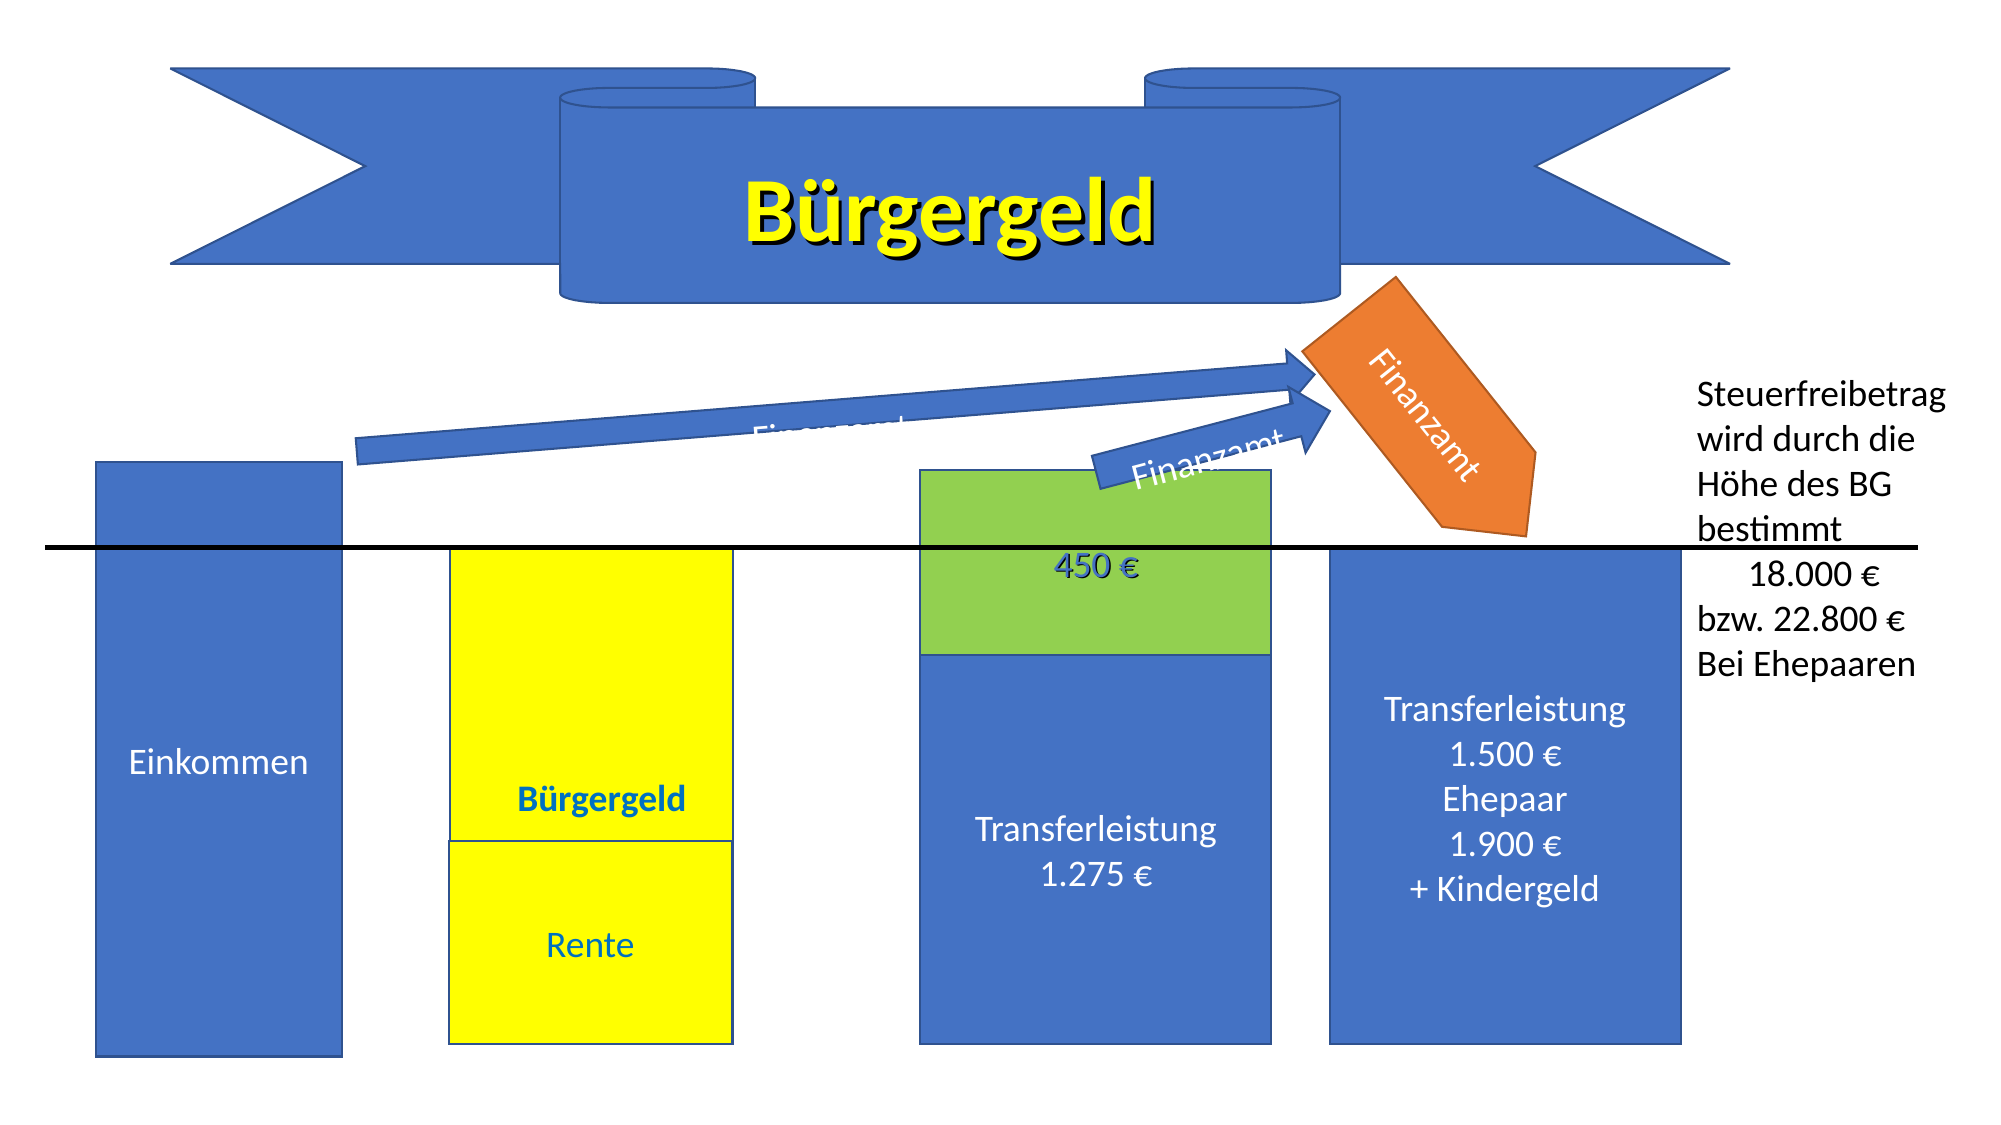

Bürgergeld
Steuerfreibetrag wird durch die Höhe des BG bestimmt
 18.000 €
bzw. 22.800 €
Bei Ehepaaren
Finanzamt
Finanzamt
Finanzamt
Einkommen
450 €
BBürgergeld
Transferleistung
1.500 €
Ehepaar
1.900 €
+ Kindergeld
Transferleistung
1.275 €
Rente